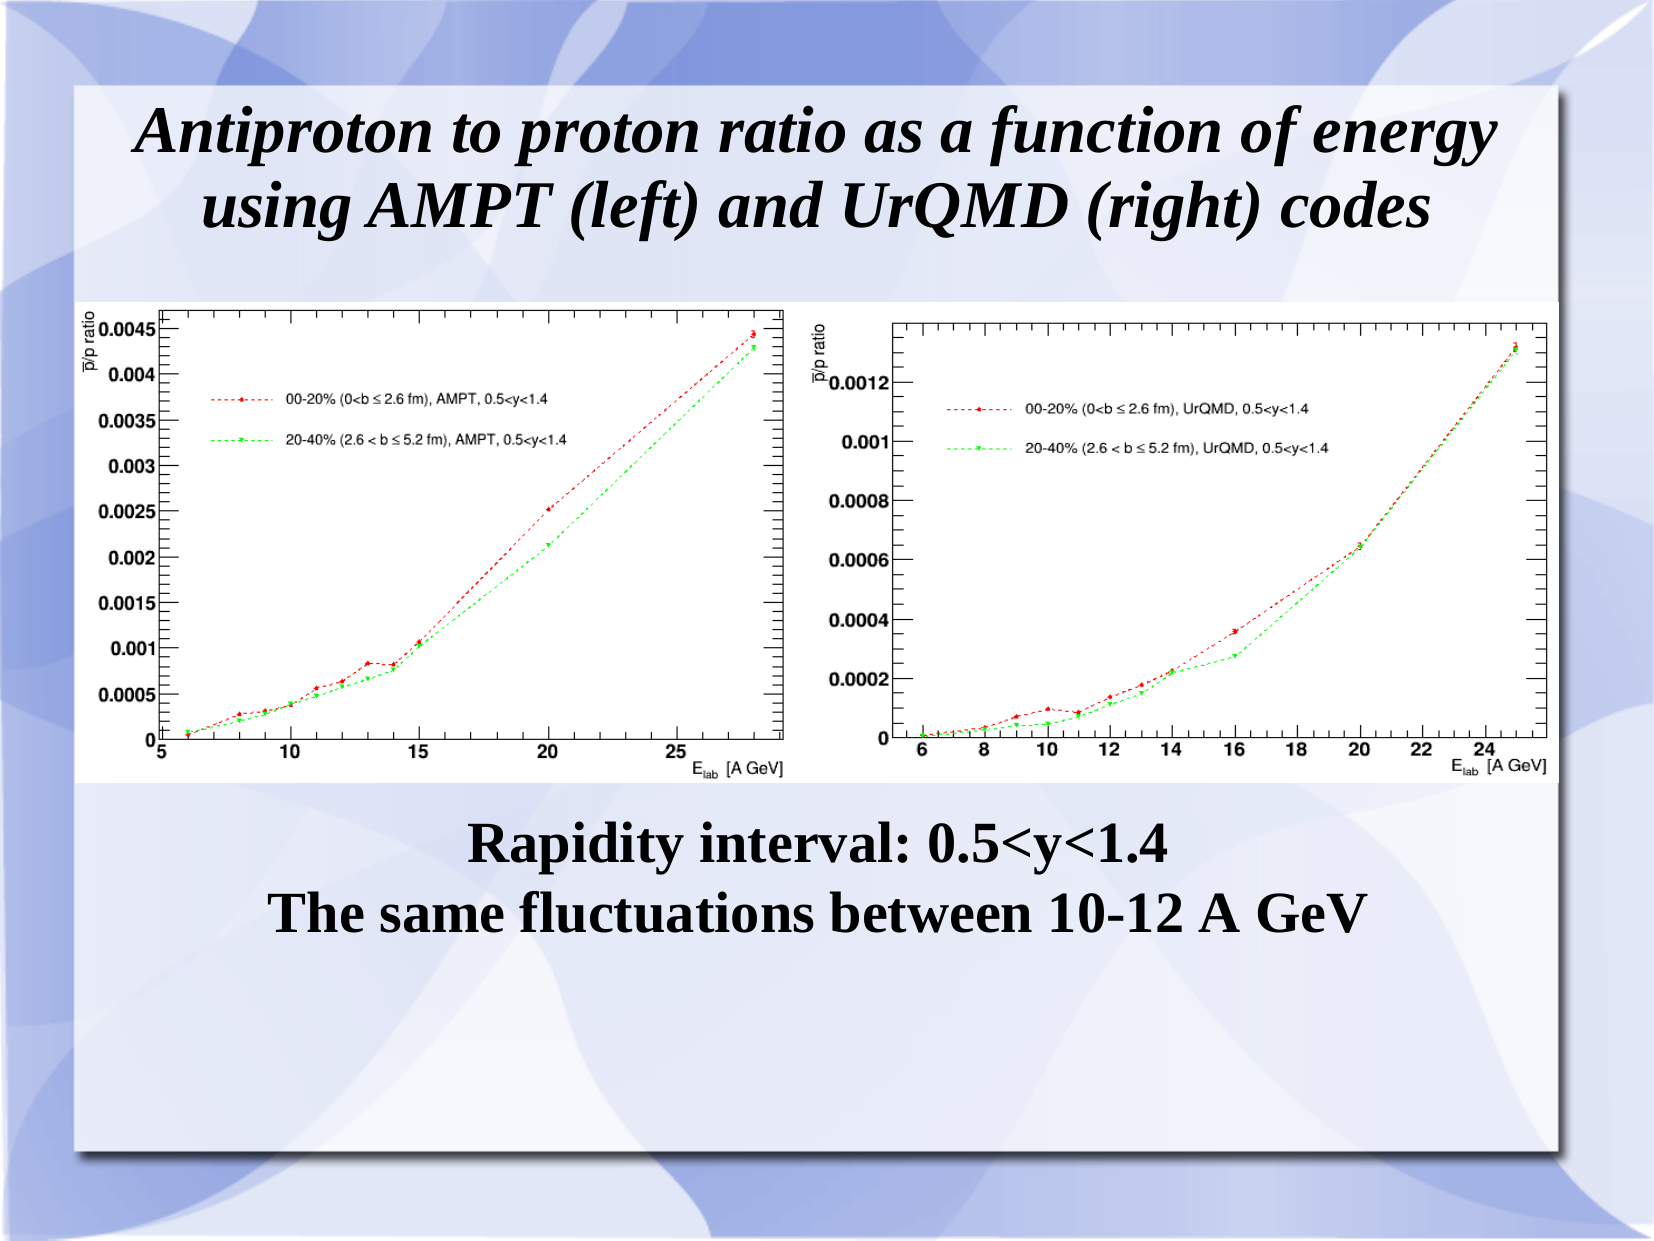

Antiproton to proton ratio as a function of energy using AMPT (left) and UrQMD (right) codes
# Rapidity interval: 0.5<y<1.4 The same fluctuations between 10-12 A GeV